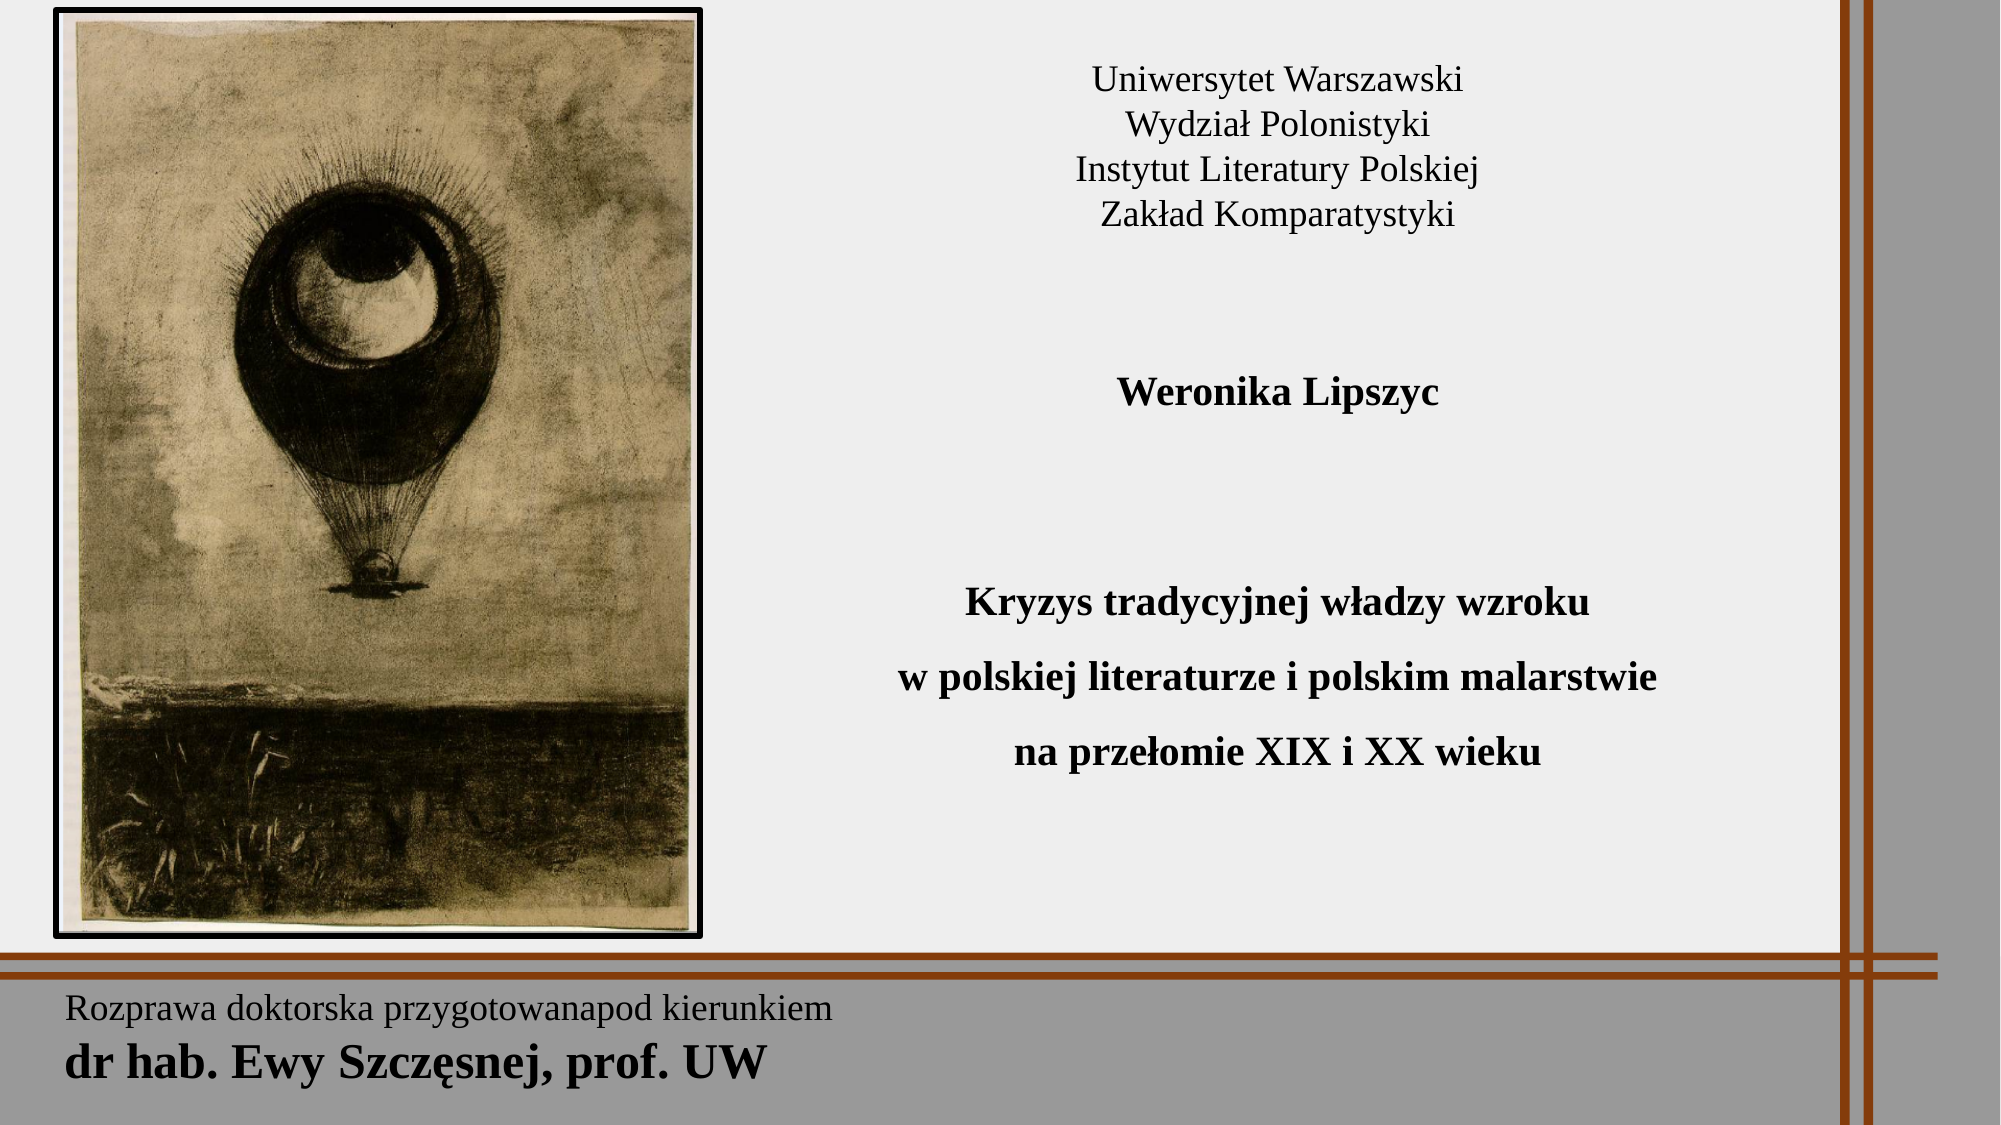

Uniwersytet Warszawski
Wydział Polonistyki
Instytut Literatury Polskiej
Zakład Komparatystyki
Weronika Lipszyc
Kryzys tradycyjnej władzy wzroku
w polskiej literaturze i polskim malarstwie
na przełomie XIX i XX wieku
Rozprawa doktorska przygotowanapod kierunkiem
dr hab. Ewy Szczęsnej, prof. UW